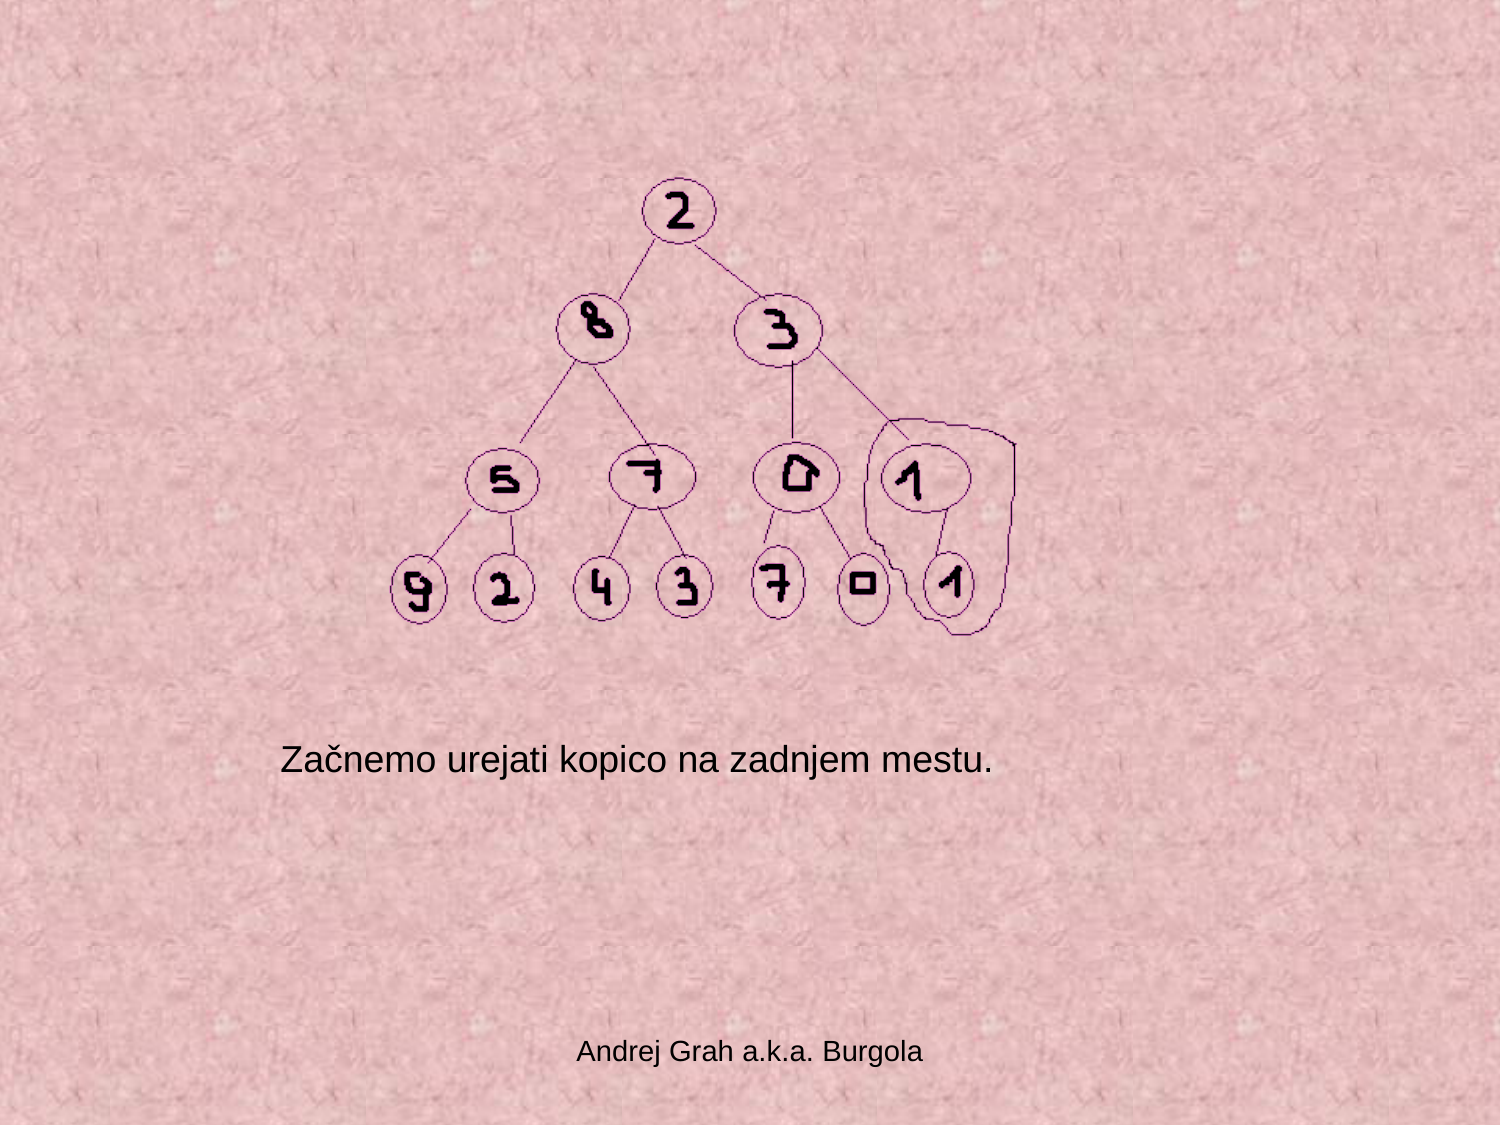

Začnemo urejati kopico na zadnjem mestu.
Andrej Grah a.k.a. Burgola